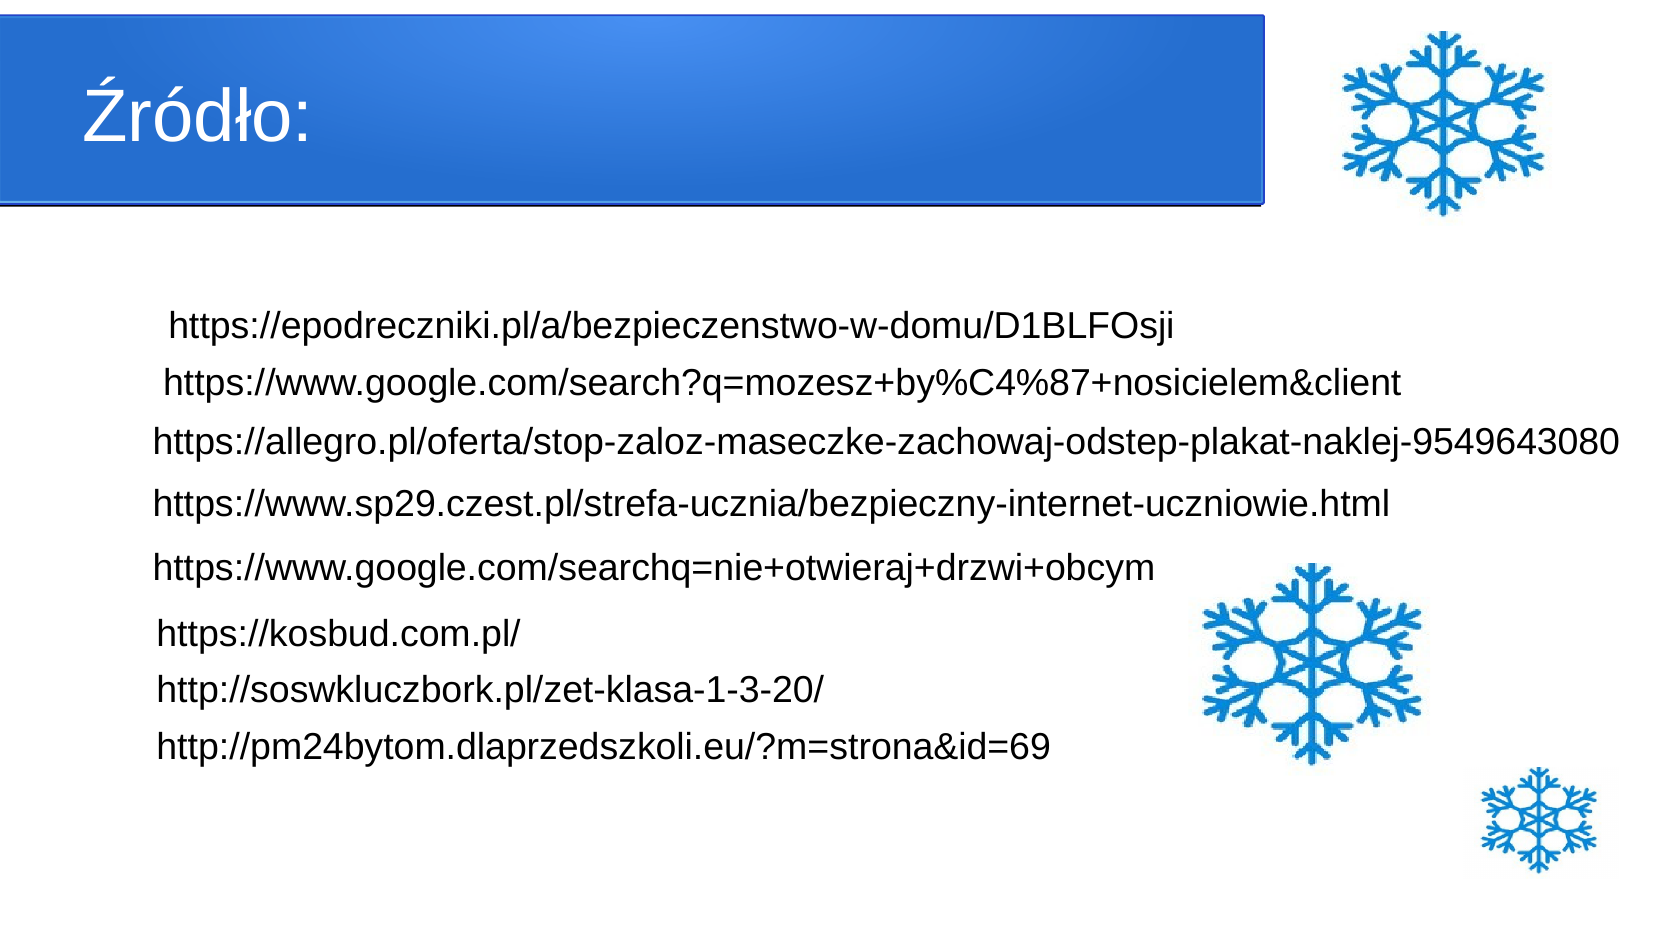

# Źródło:
https://epodreczniki.pl/a/bezpieczenstwo-w-domu/D1BLFOsji
https://www.google.com/search?q=mozesz+by%C4%87+nosicielem&client
https://allegro.pl/oferta/stop-zaloz-maseczke-zachowaj-odstep-plakat-naklej-9549643080
https://www.sp29.czest.pl/strefa-ucznia/bezpieczny-internet-uczniowie.html
https://www.google.com/searchq=nie+otwieraj+drzwi+obcym
https://kosbud.com.pl/
http://soswkluczbork.pl/zet-klasa-1-3-20/
http://pm24bytom.dlaprzedszkoli.eu/?m=strona&id=69